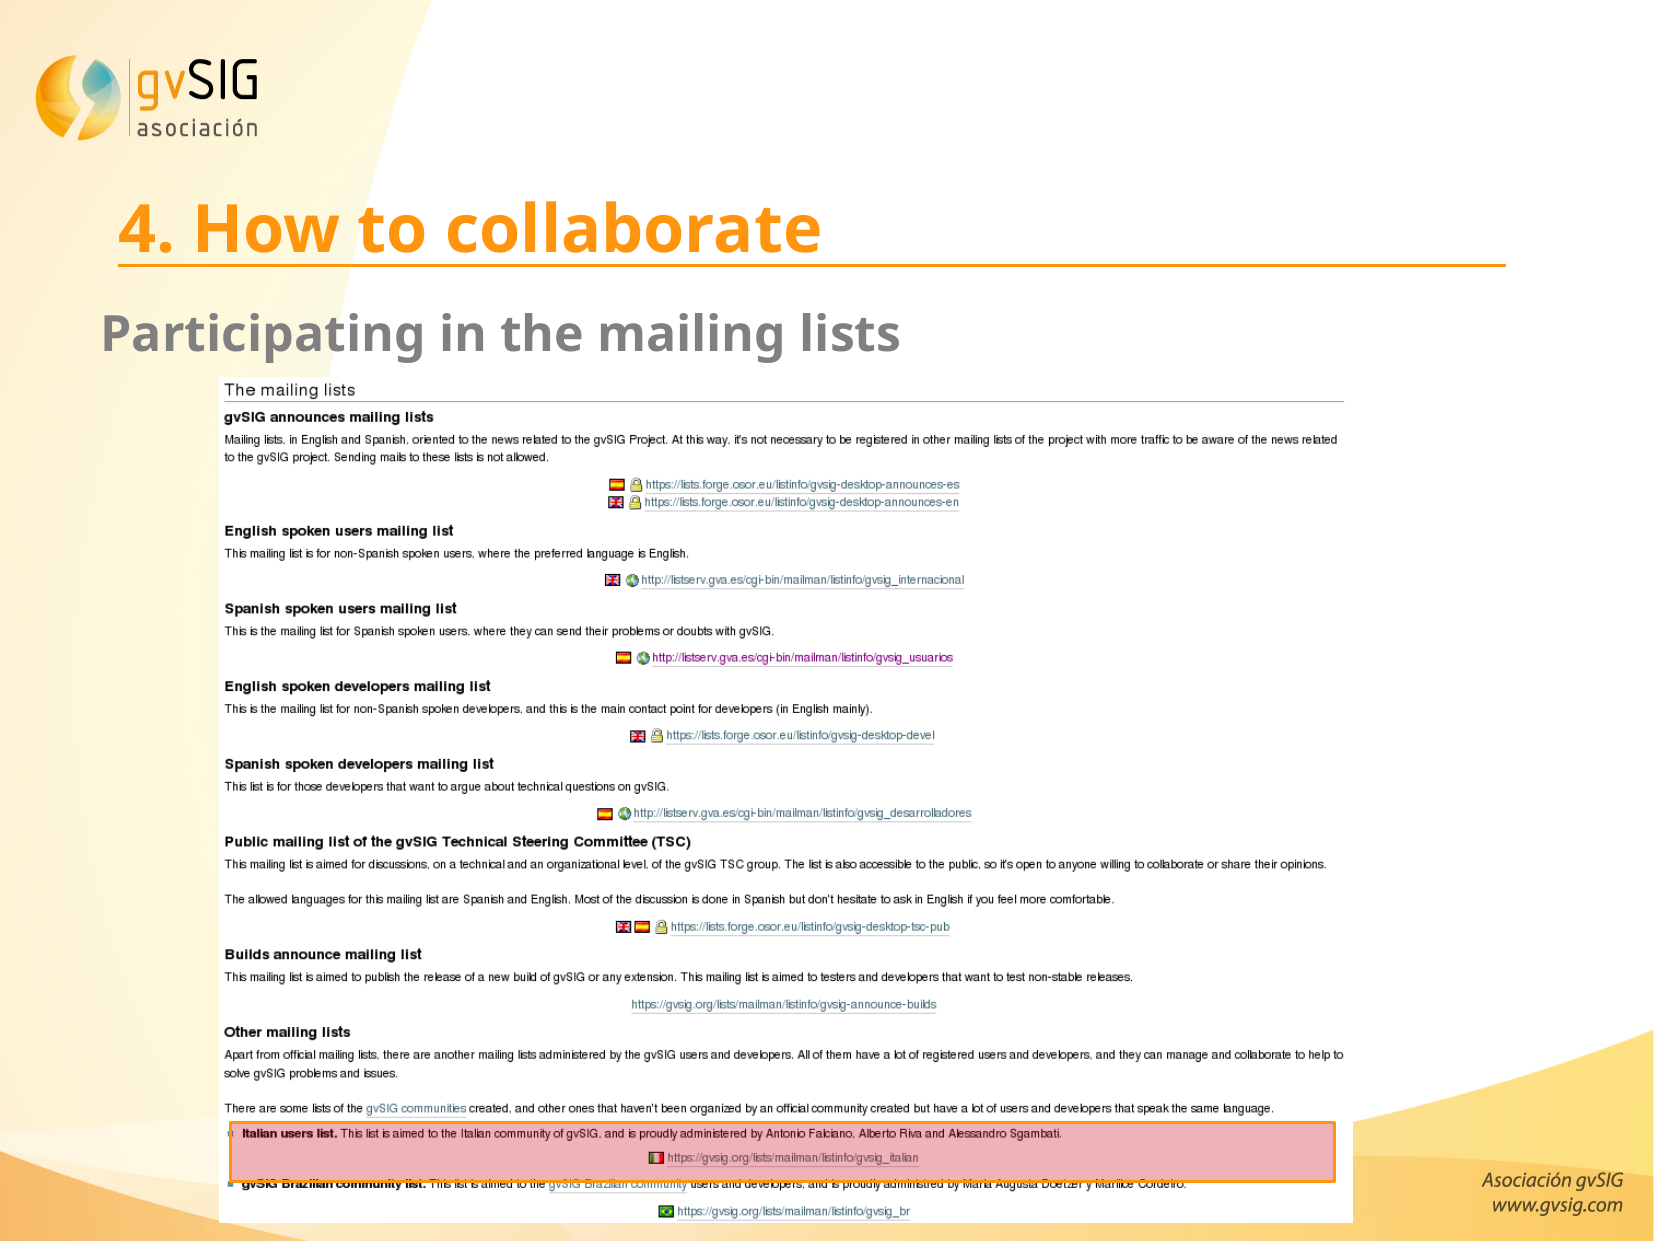

# 4. How to collaborate
Participating in the mailing lists